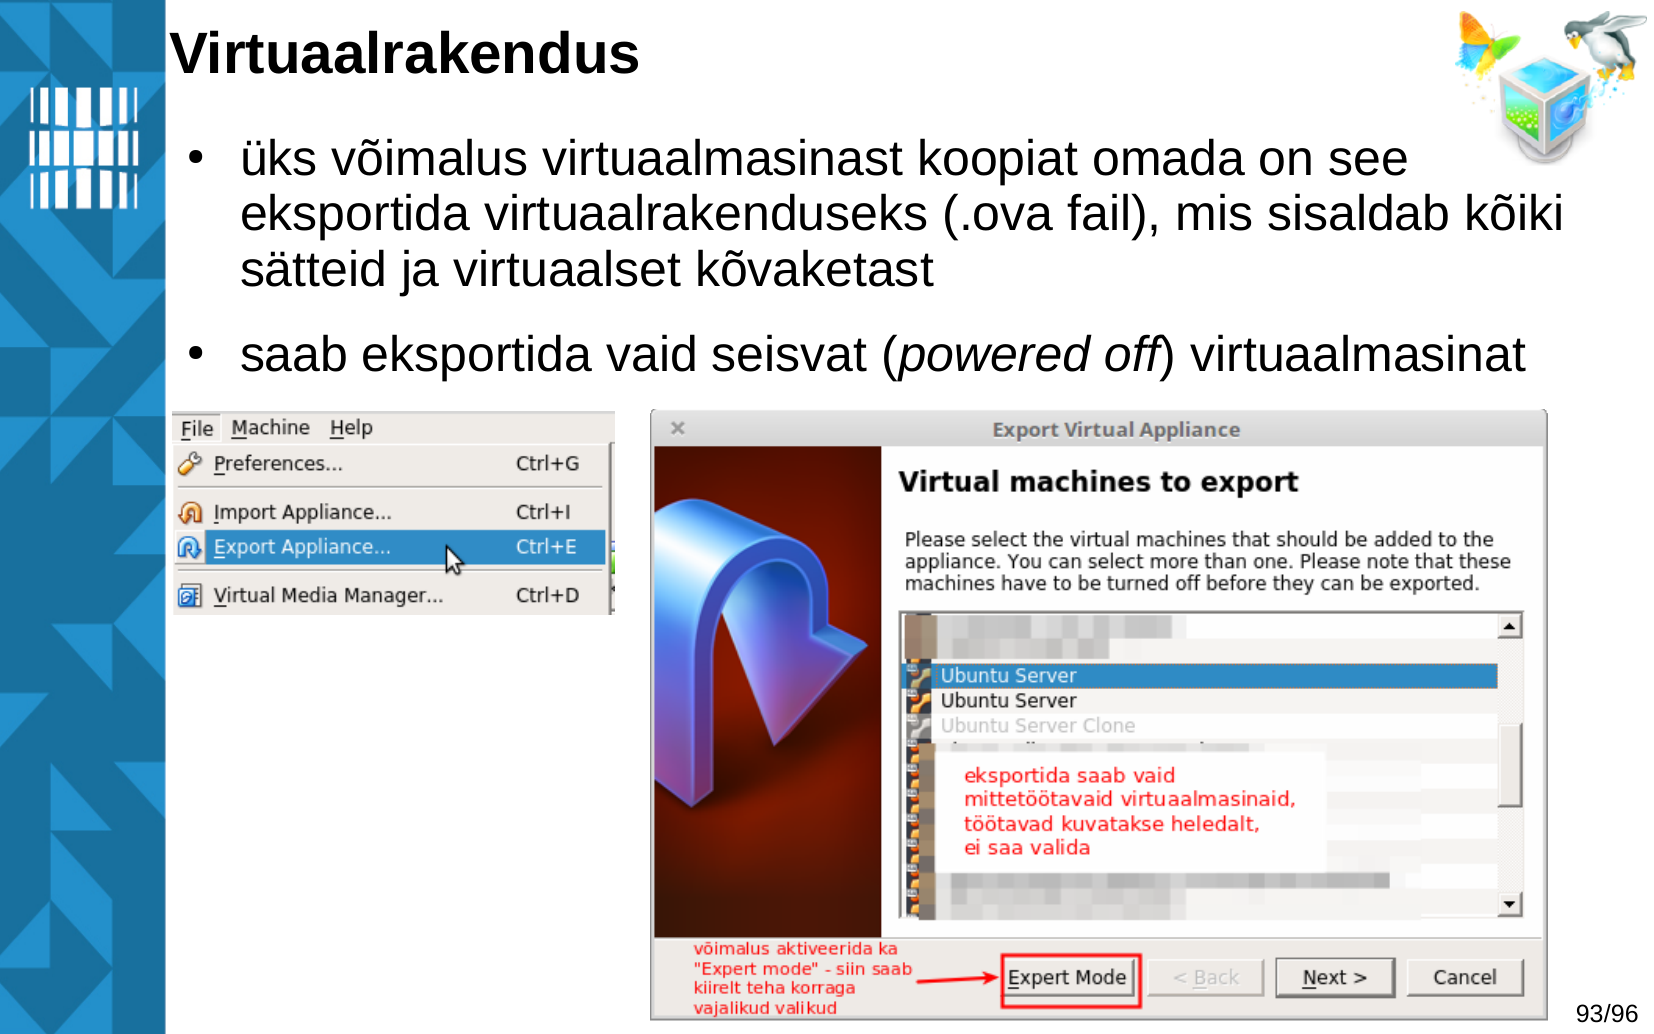

# Virtuaalrakendus
üks võimalus virtuaalmasinast koopiat omada on see eksportida virtuaalrakenduseks (.ova fail), mis sisaldab kõiki sätteid ja virtuaalset kõvaketast
saab eksportida vaid seisvat (powered off) virtuaalmasinat